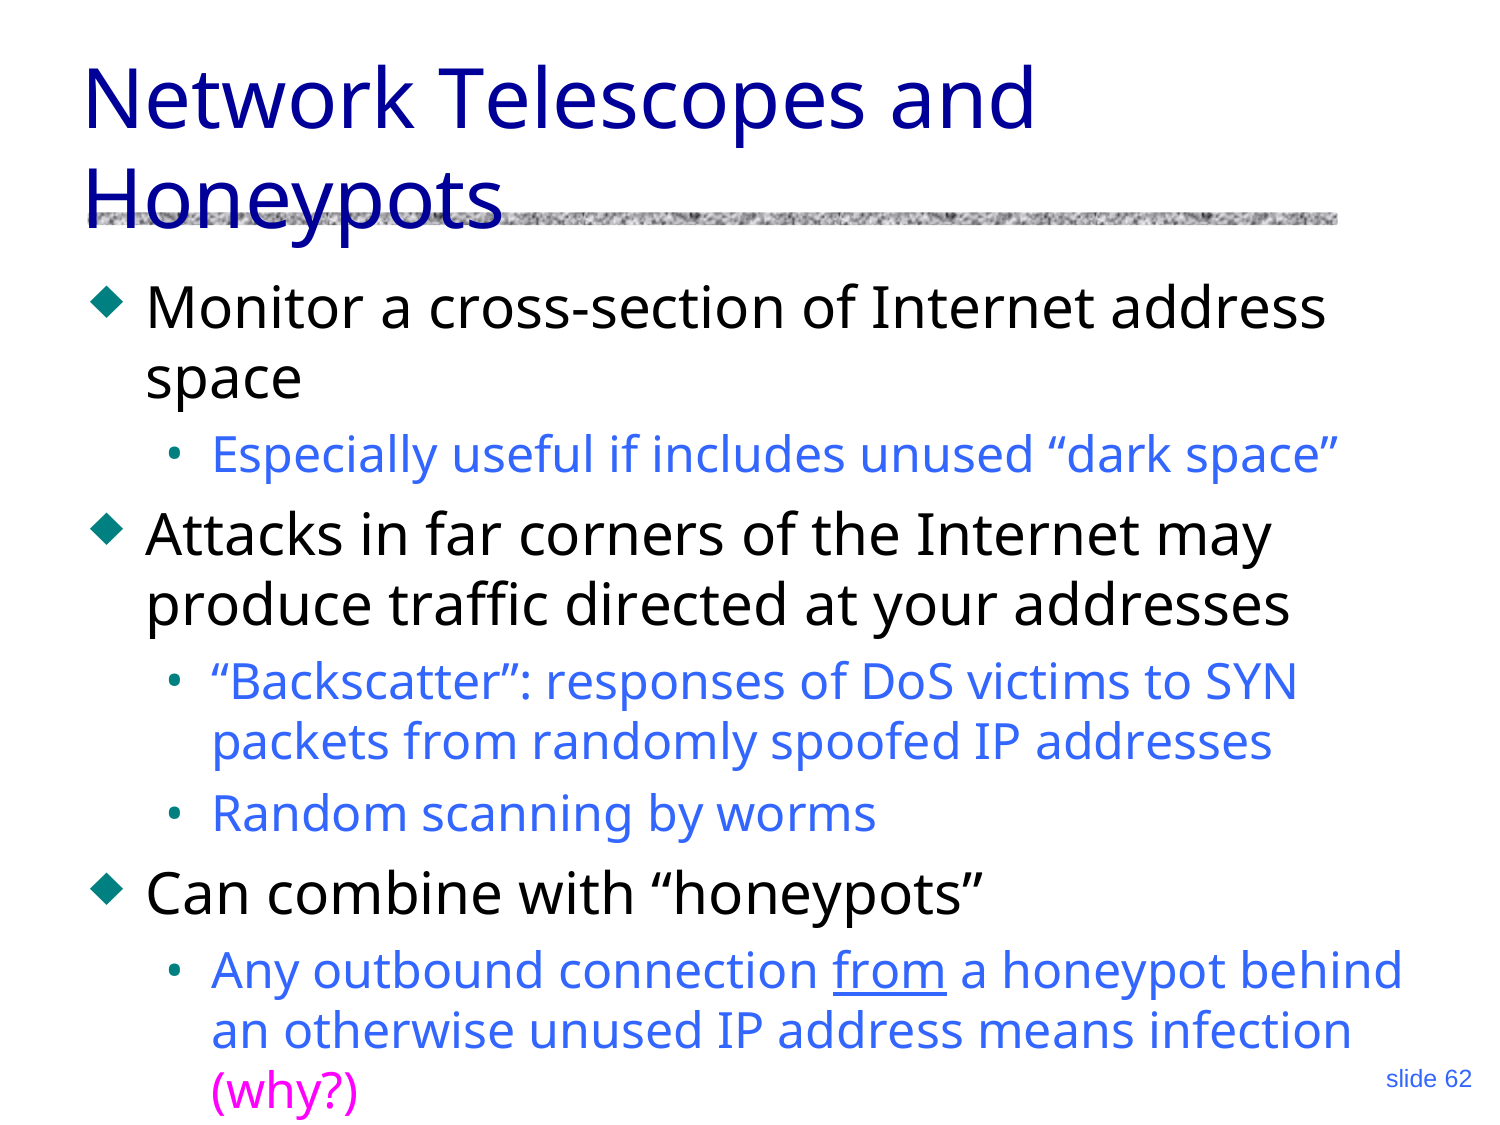

Network Telescopes and Honeypots
Monitor a cross-section of Internet address space
Especially useful if includes unused “dark space”
Attacks in far corners of the Internet may produce traffic directed at your addresses
“Backscatter”: responses of DoS victims to SYN packets from randomly spoofed IP addresses
Random scanning by worms
Can combine with “honeypots”
Any outbound connection from a honeypot behind an otherwise unused IP address means infection (why?)
Can use this to analyze worm code (how?)
slide